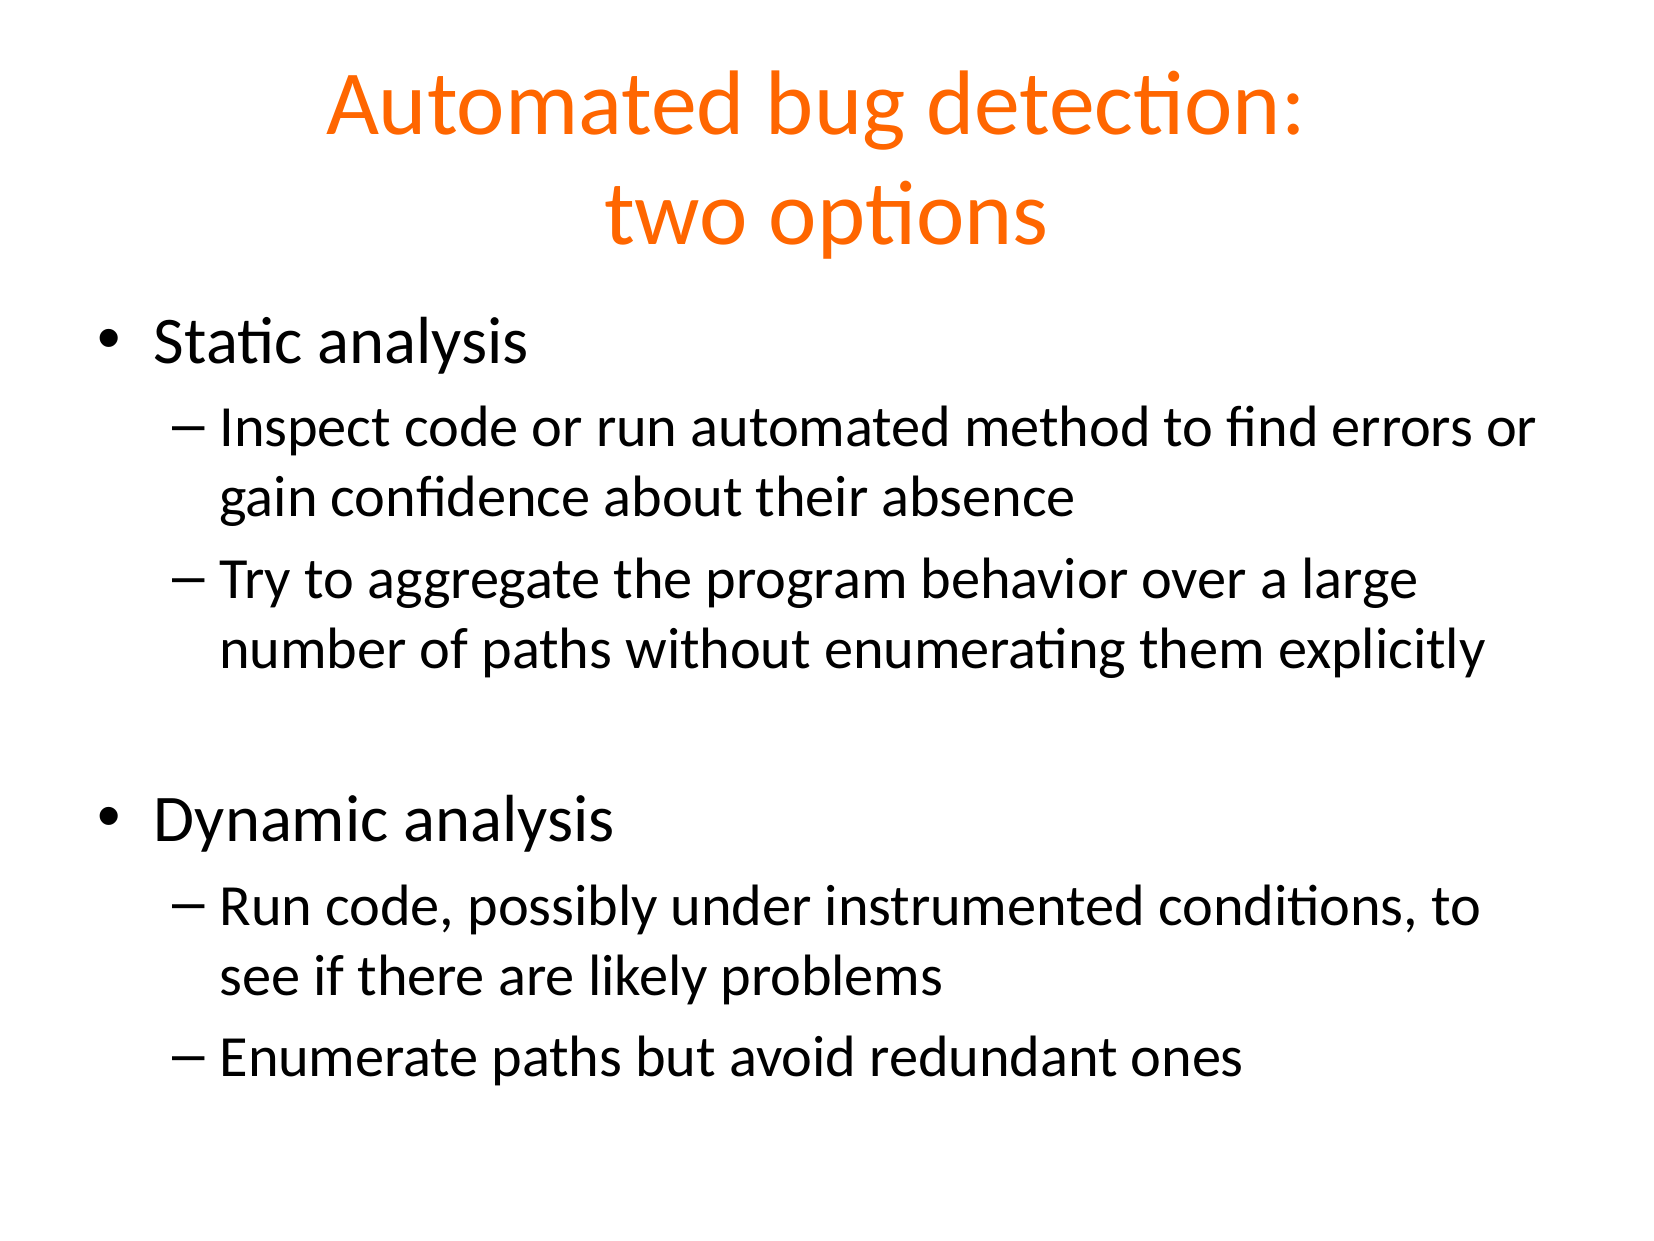

# Automated bug detection: two options
Static analysis
Inspect code or run automated method to find errors or gain confidence about their absence
Try to aggregate the program behavior over a large number of paths without enumerating them explicitly
Dynamic analysis
Run code, possibly under instrumented conditions, to see if there are likely problems
Enumerate paths but avoid redundant ones